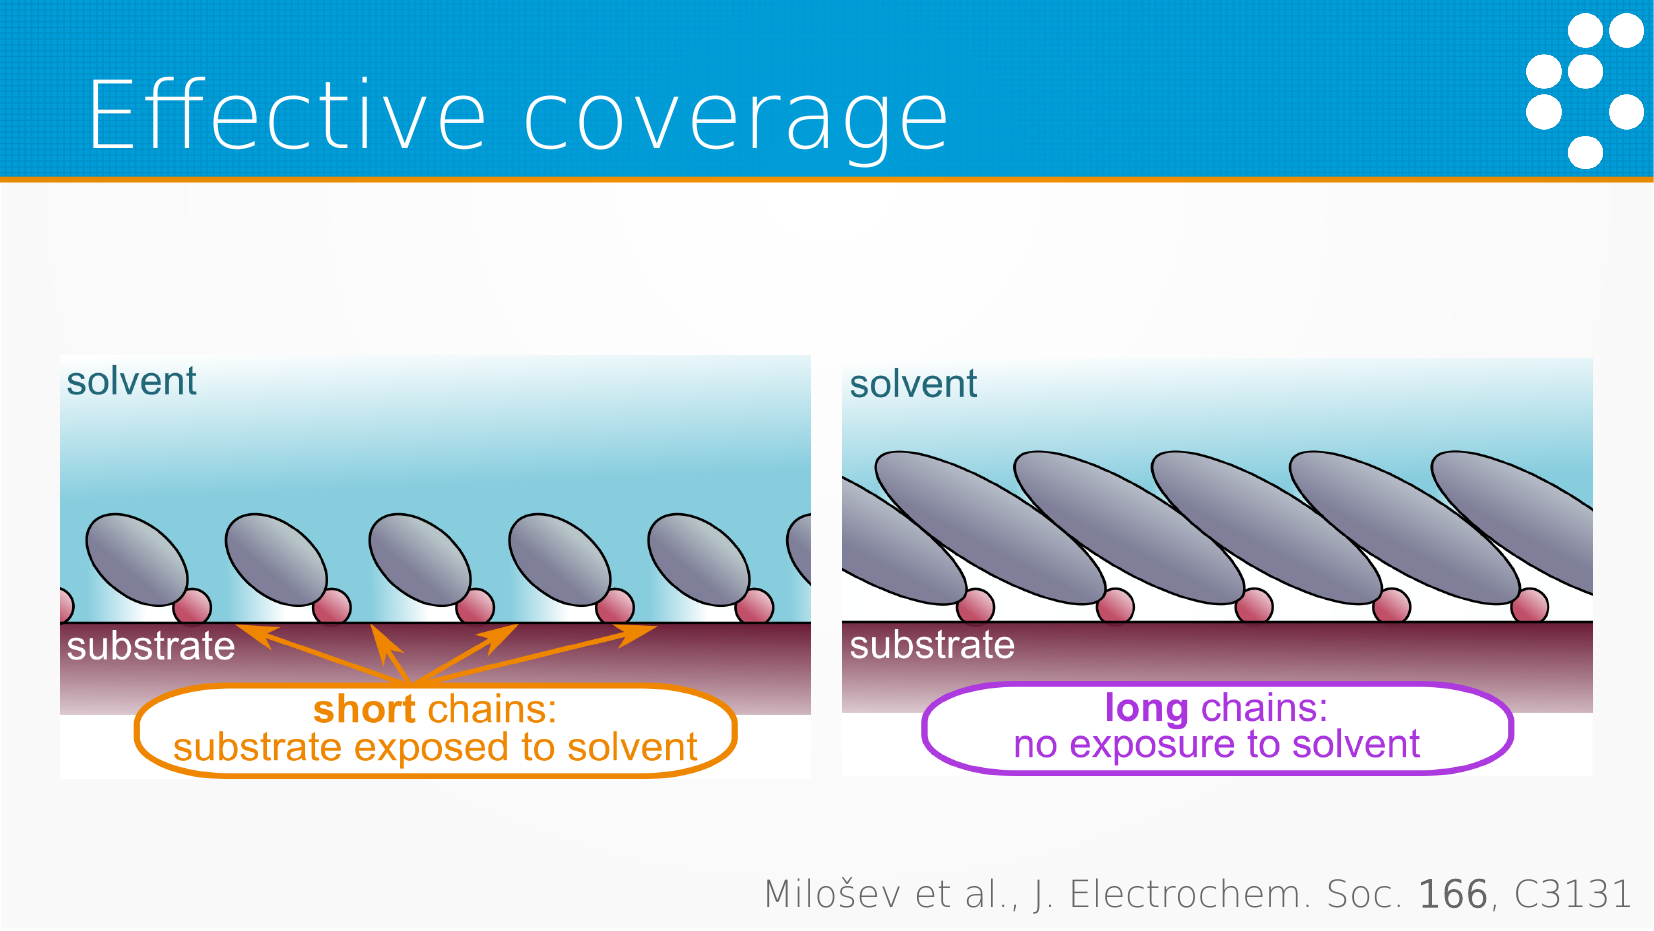

# Effective coverage
Milošev et al., J. Electrochem. Soc. 166, C3131